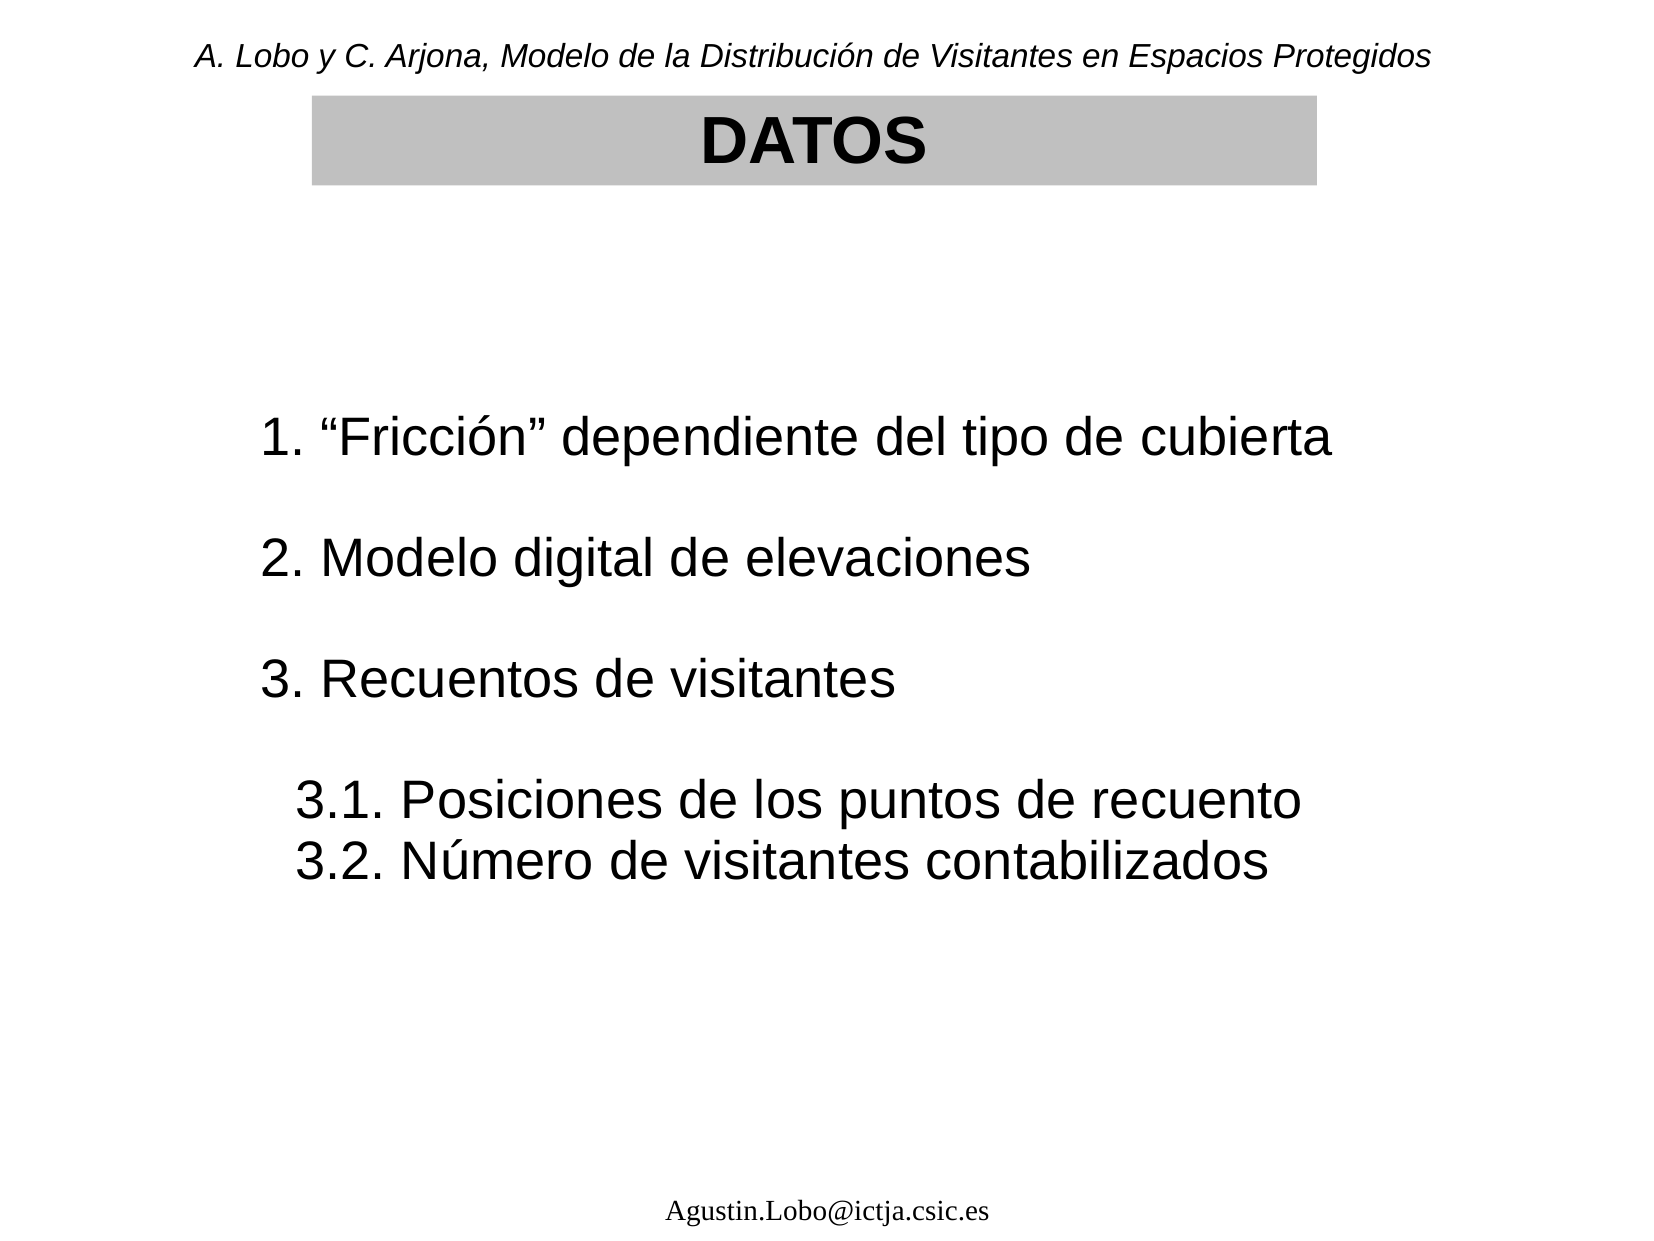

DATOS
1. “Fricción” dependiente del tipo de cubierta
2. Modelo digital de elevaciones
3. Recuentos de visitantes
3.1. Posiciones de los puntos de recuento
3.2. Número de visitantes contabilizados